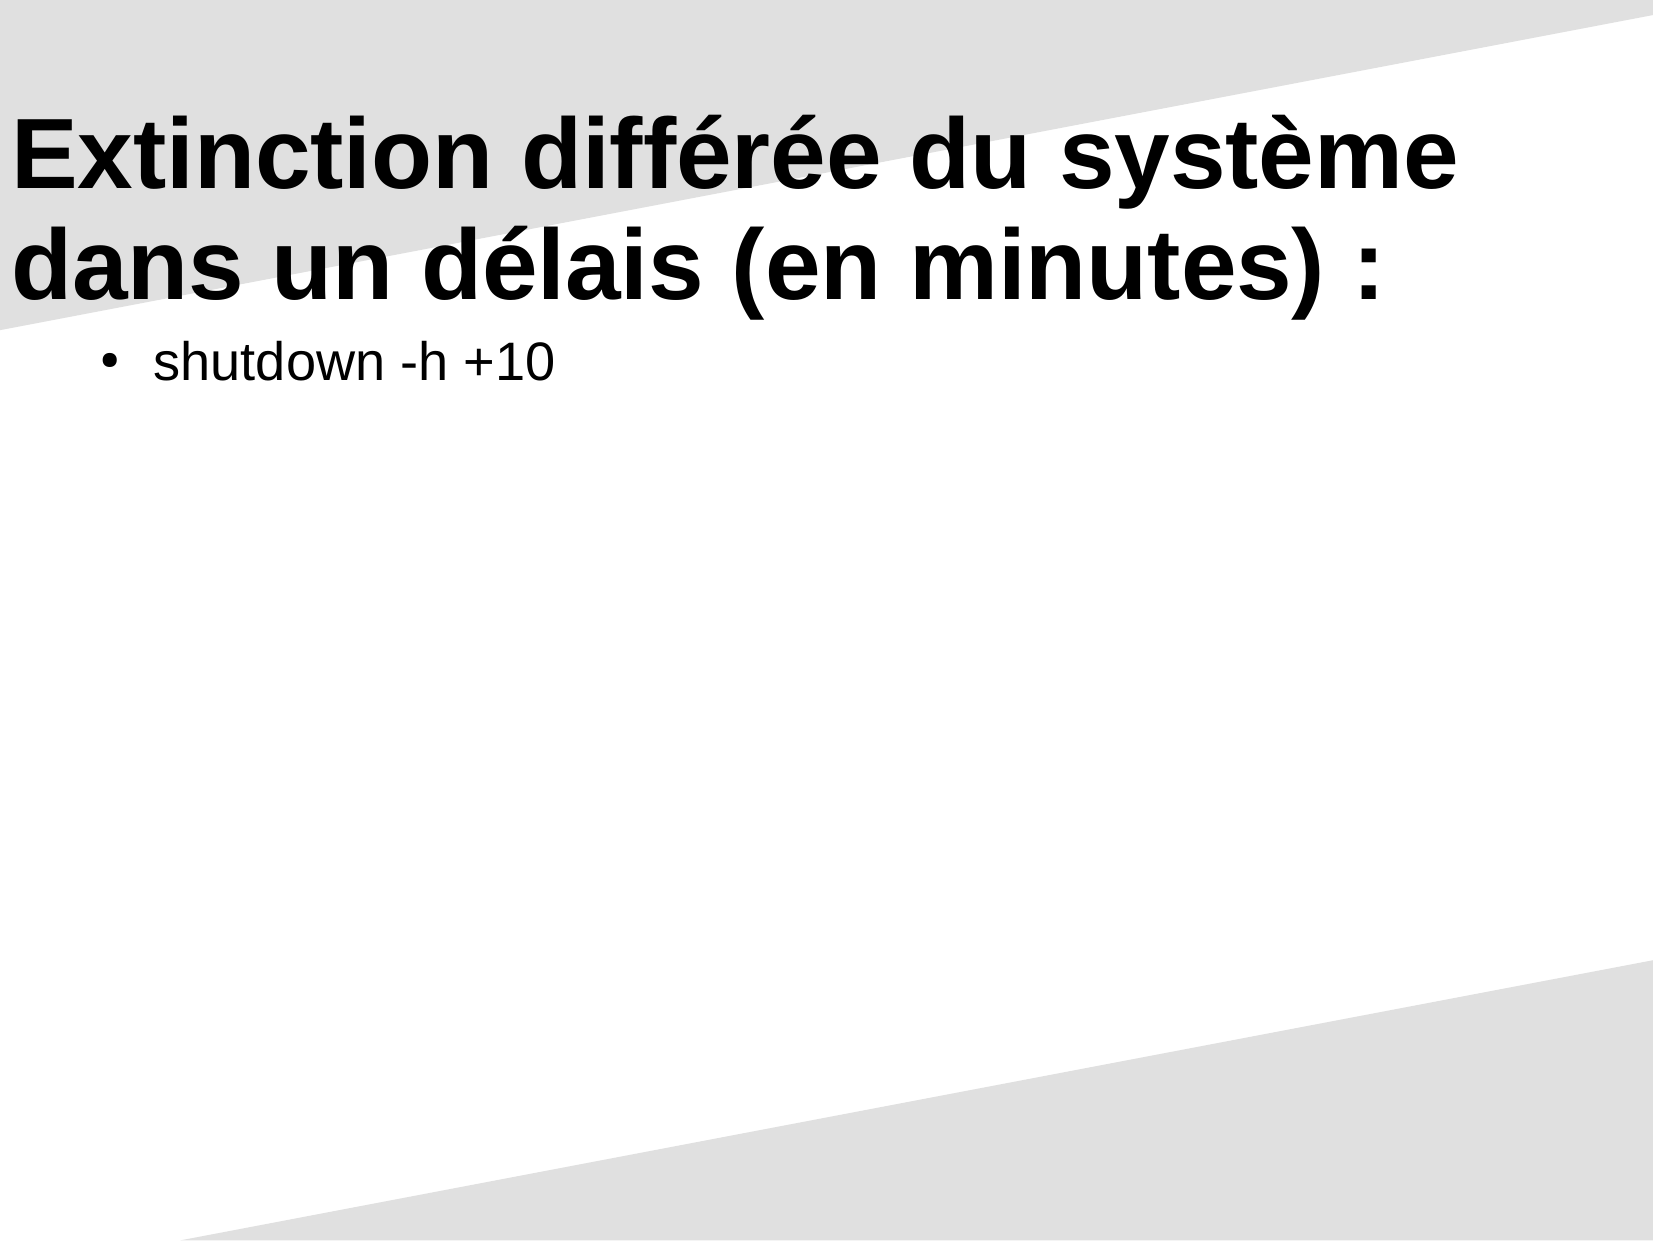

# Extinction différée du système dans un délais (en minutes) :
shutdown -h +10